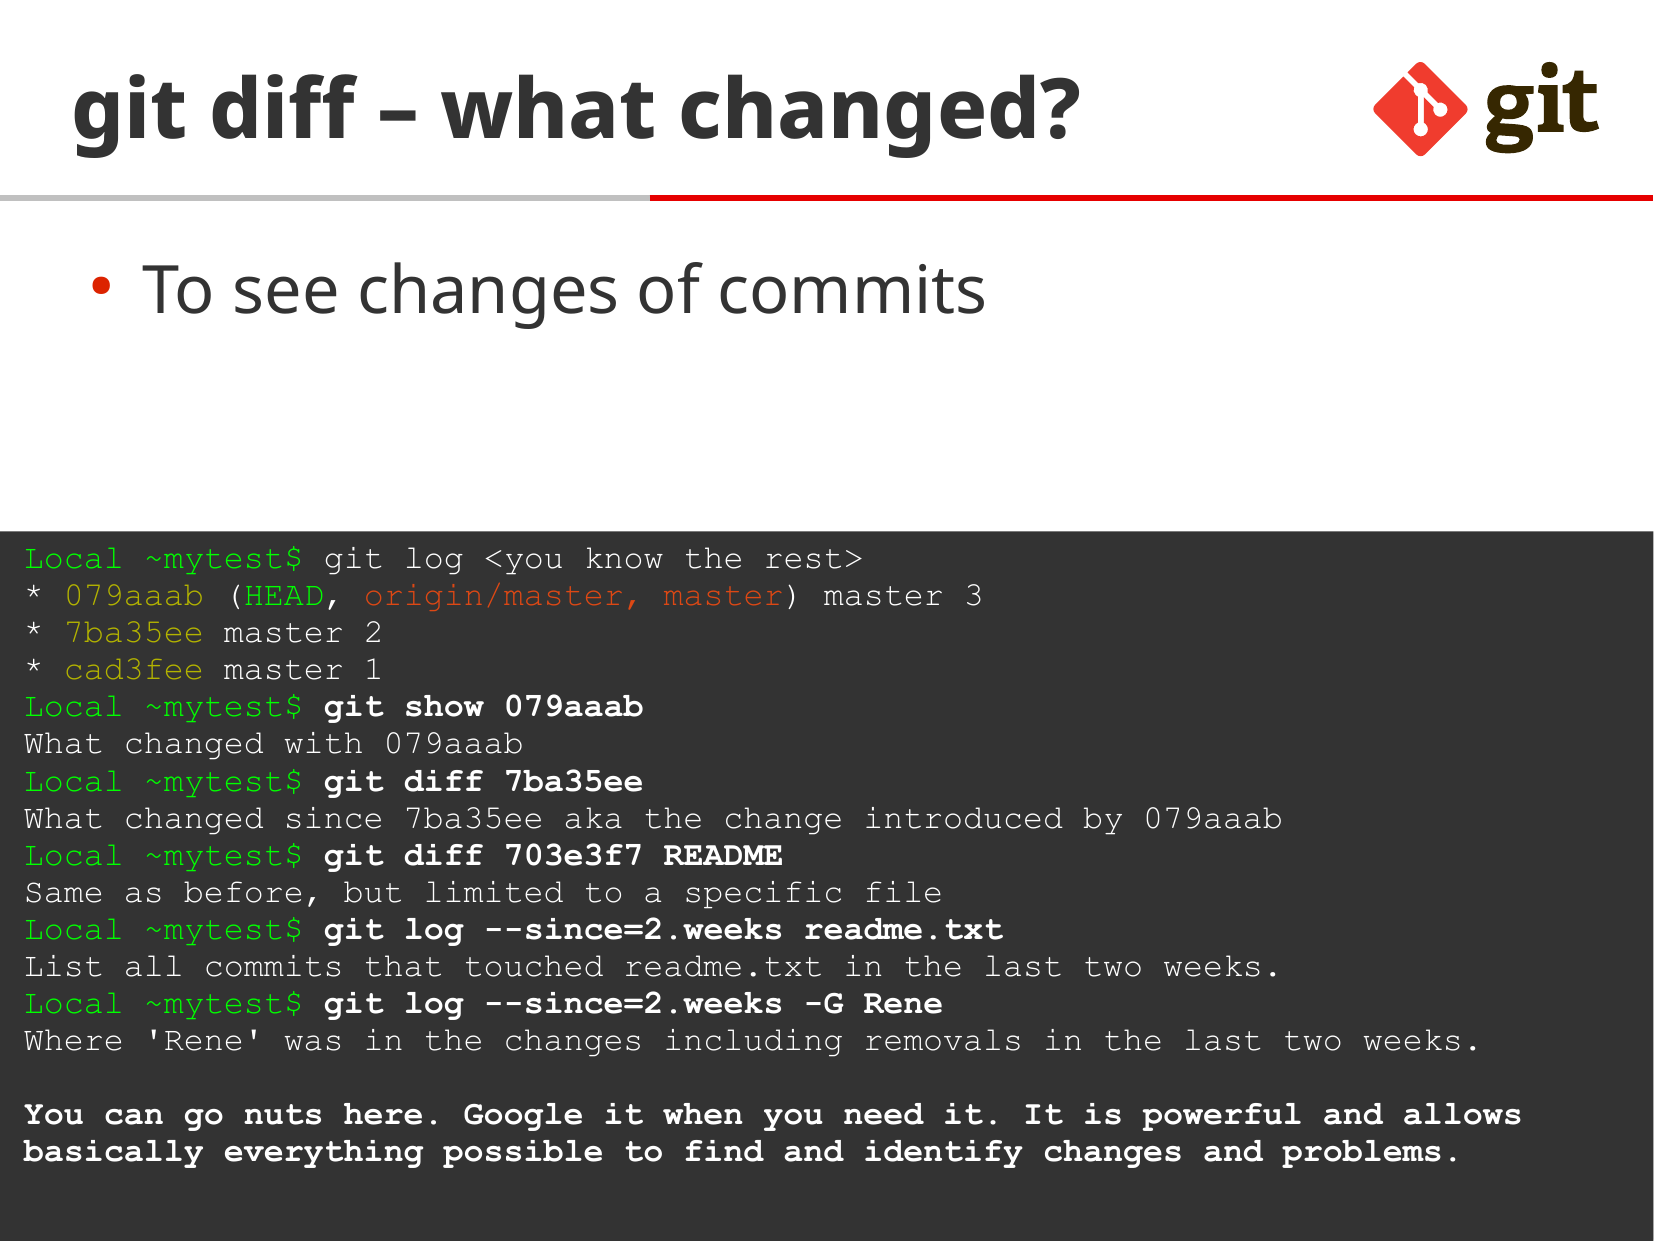

# git diff – what changed?
To see changes of commits
Local ~mytest$ git log <you know the rest>
* 079aaab (HEAD, origin/master, master) master 3
* 7ba35ee master 2
* cad3fee master 1
Local ~mytest$ git show 079aaab
What changed with 079aaab
Local ~mytest$ git diff 7ba35ee
What changed since 7ba35ee aka the change introduced by 079aaab
Local ~mytest$ git diff 703e3f7 README
Same as before, but limited to a specific file
Local ~mytest$ git log --since=2.weeks readme.txt
List all commits that touched readme.txt in the last two weeks.
Local ~mytest$ git log --since=2.weeks -G Rene
Where 'Rene' was in the changes including removals in the last two weeks.
You can go nuts here. Google it when you need it. It is powerful and allows basically everything possible to find and identify changes and problems.
43